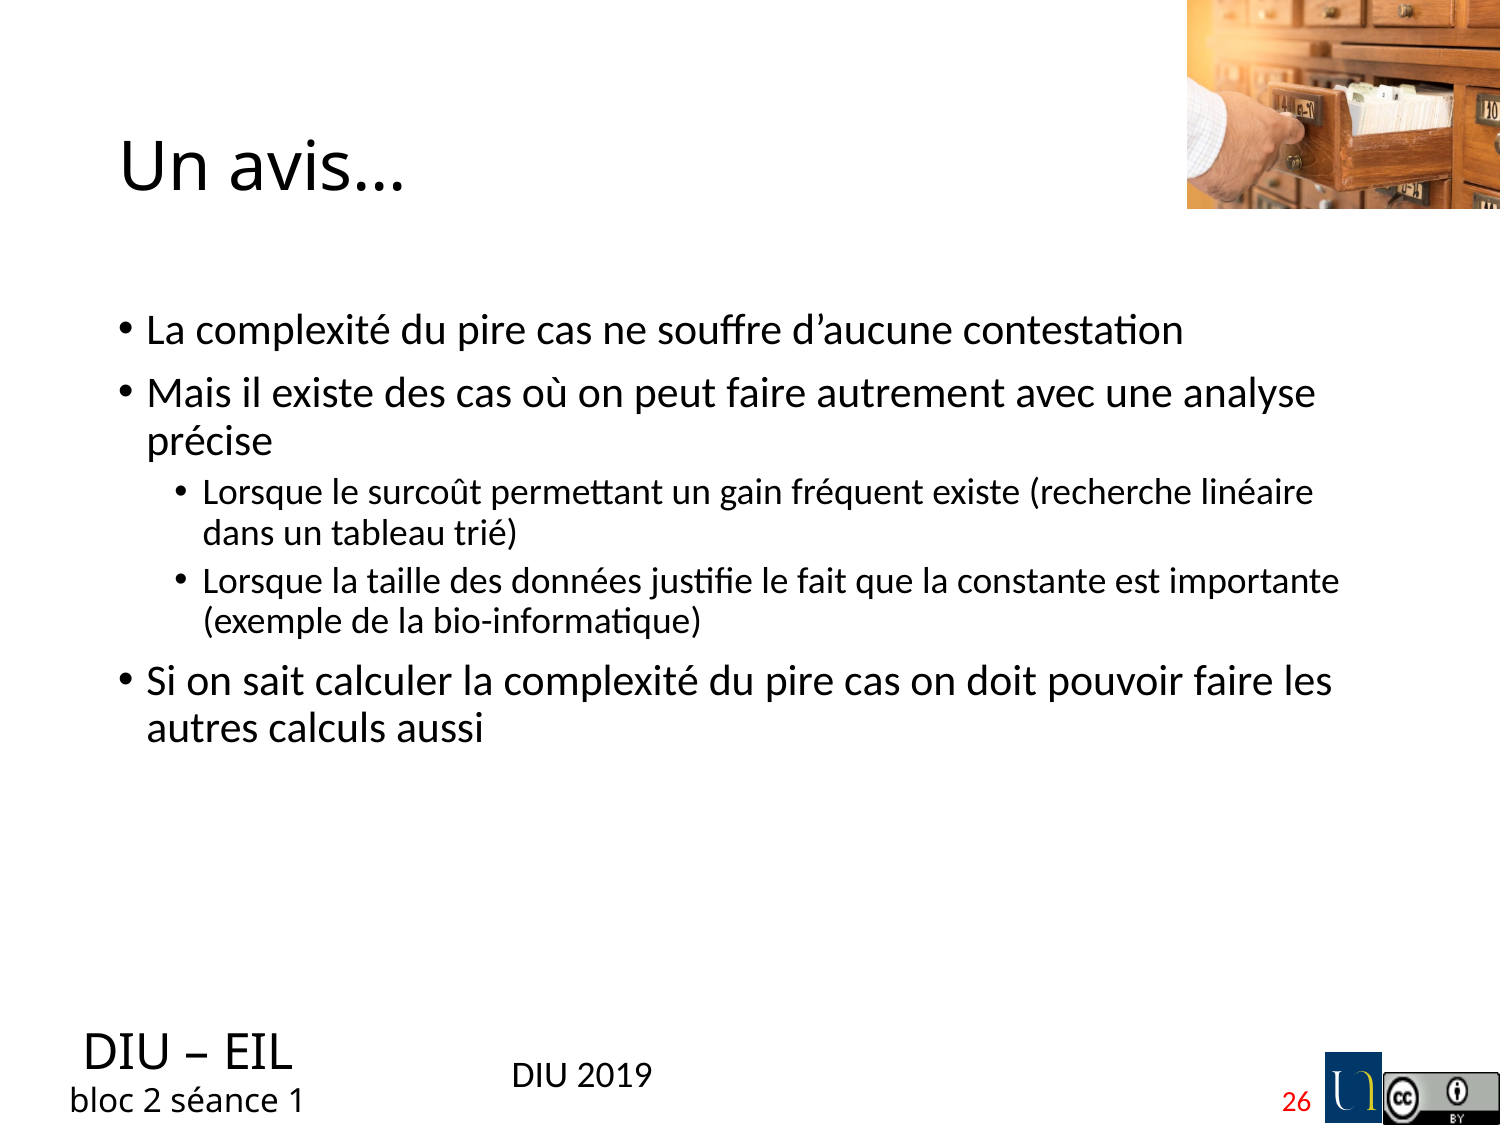

# Un avis…
La complexité du pire cas ne souffre d’aucune contestation
Mais il existe des cas où on peut faire autrement avec une analyse précise
Lorsque le surcoût permettant un gain fréquent existe (recherche linéaire dans un tableau trié)
Lorsque la taille des données justifie le fait que la constante est importante (exemple de la bio-informatique)
Si on sait calculer la complexité du pire cas on doit pouvoir faire les autres calculs aussi
DIU 2019